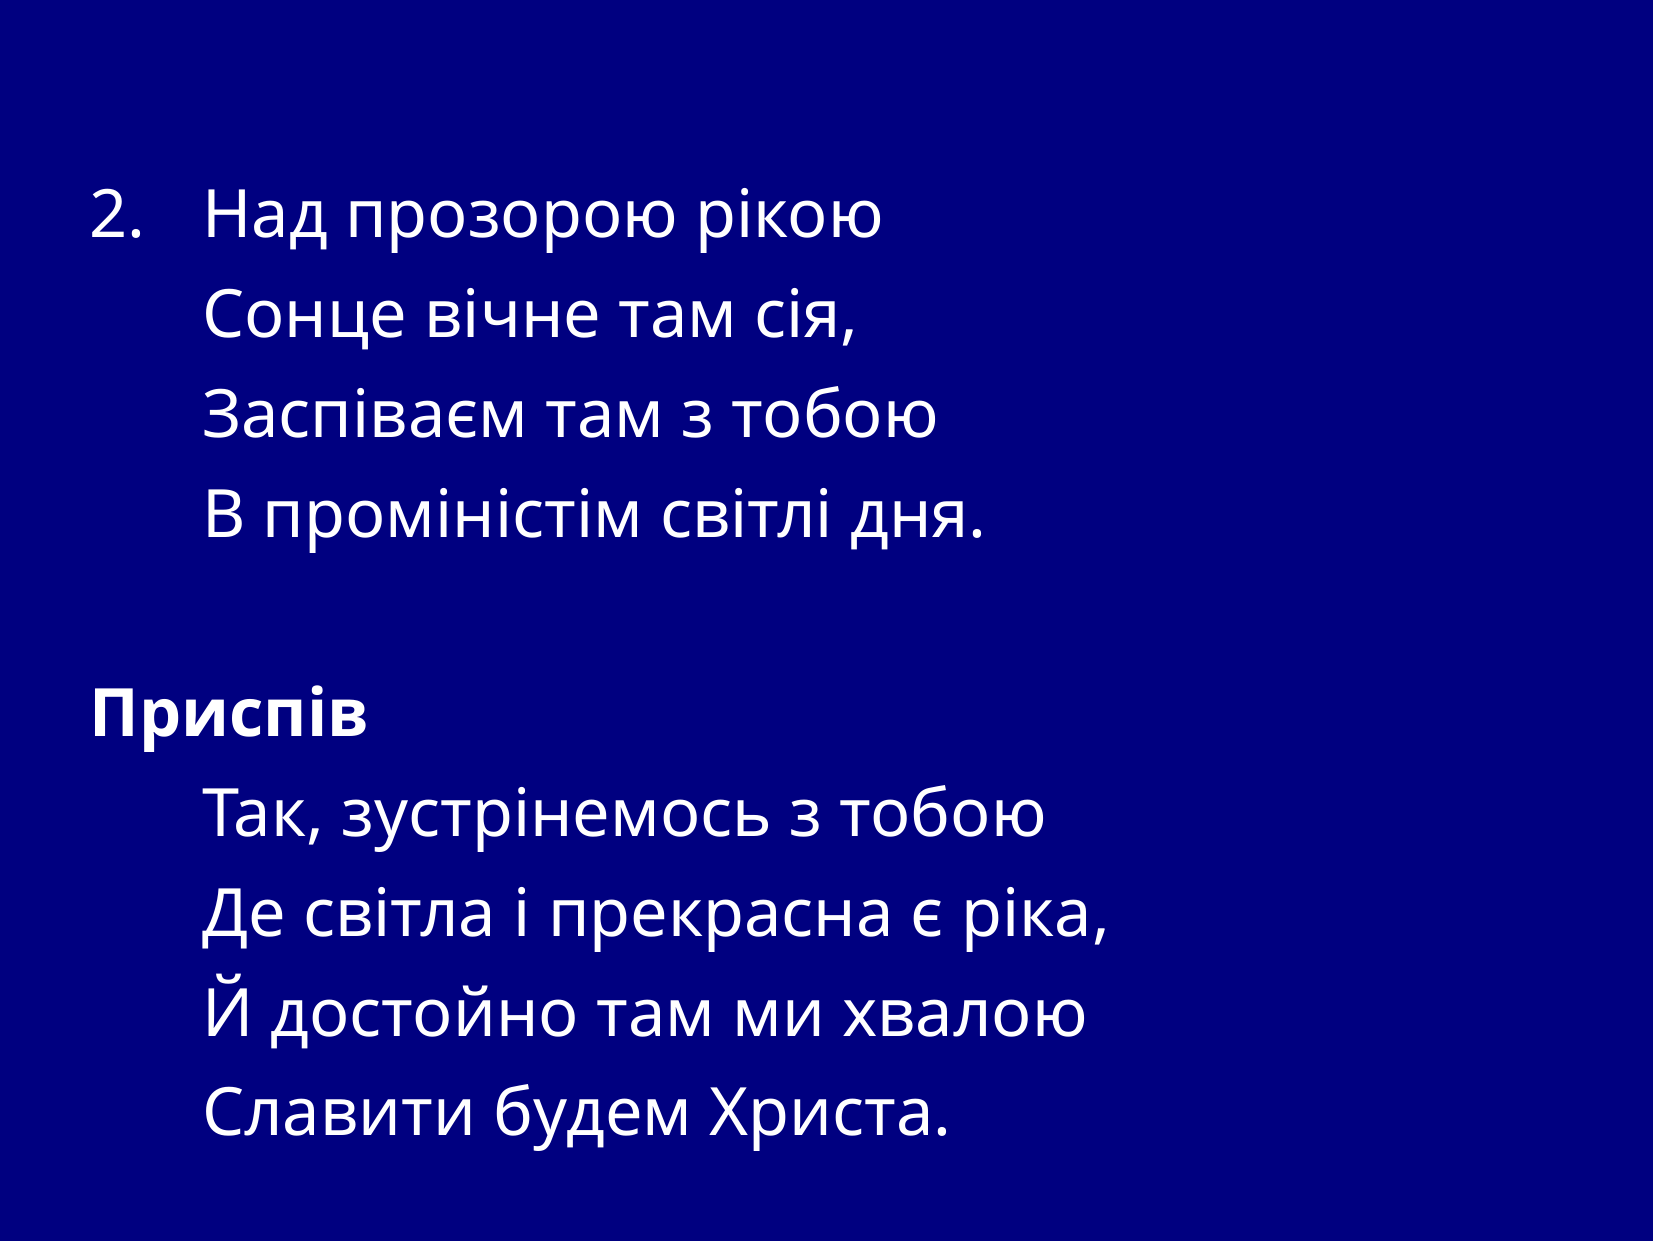

2.	Над прозорою рікою
	Сонце вічне там сія,
	Заспіваєм там з тобою
	В проміністім світлі дня.
Приспів
	Так, зустрінемось з тобою
	Де світла і прекрасна є ріка,
	Й достойно там ми хвалою
	Славити будем Христа.